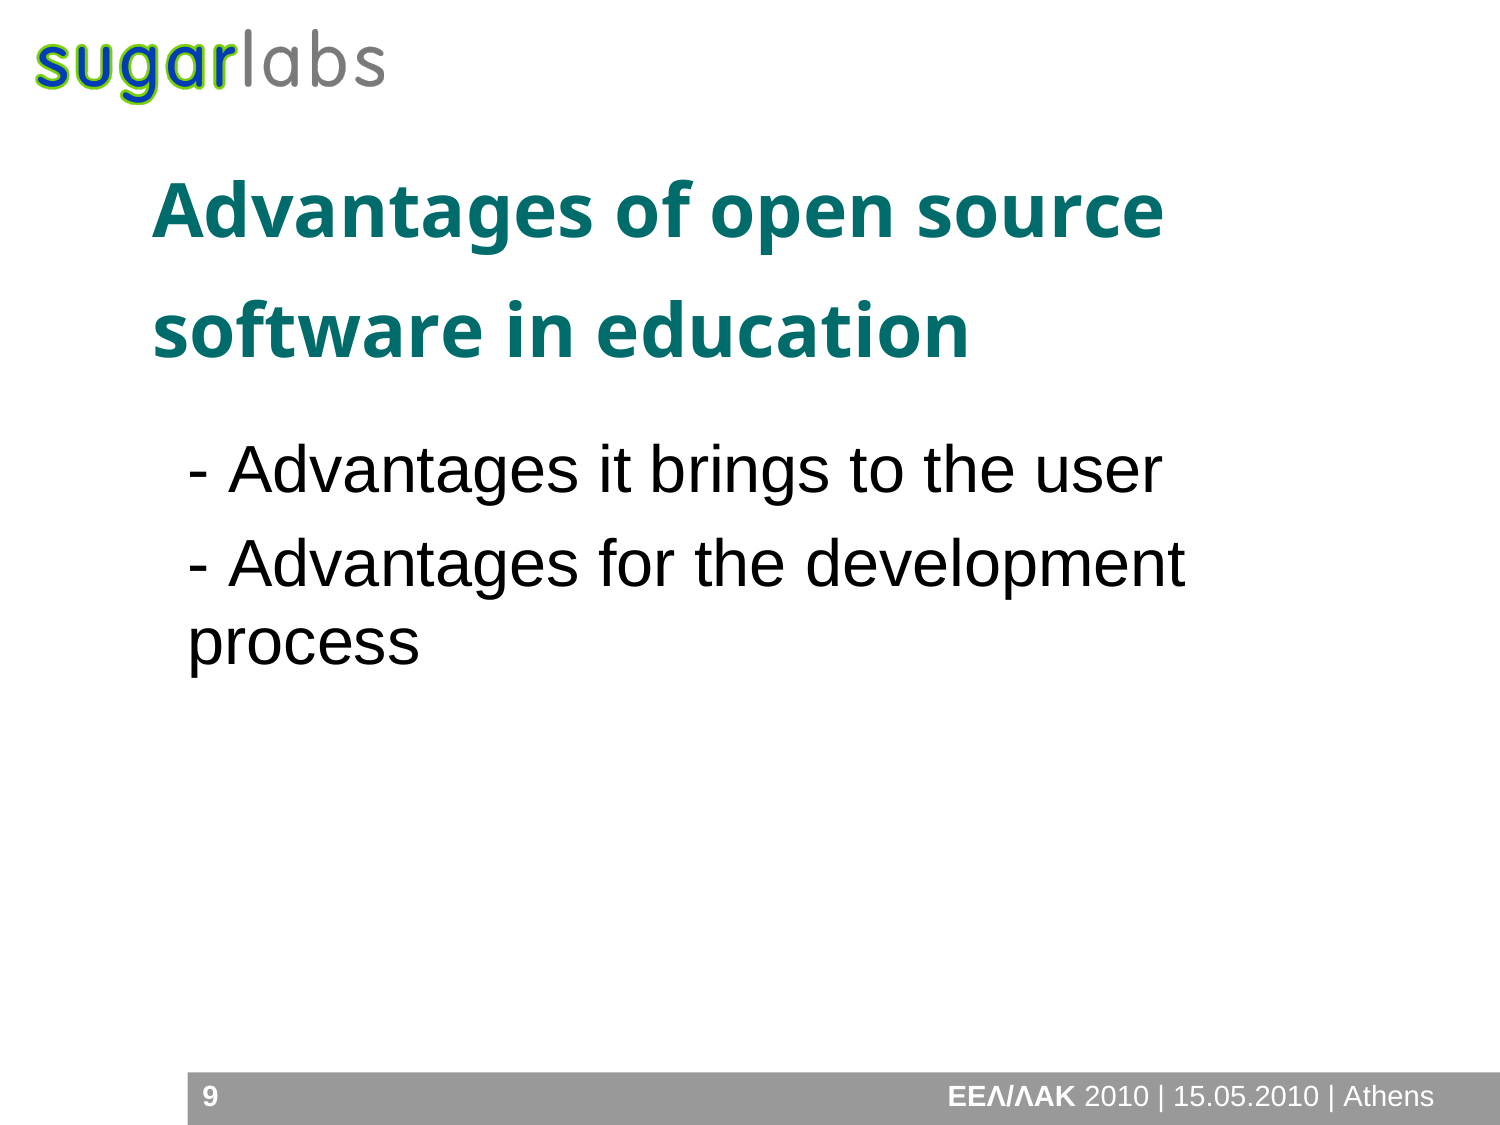

# Advantages of open source software in education
- Advantages it brings to the user
- Advantages for the development process